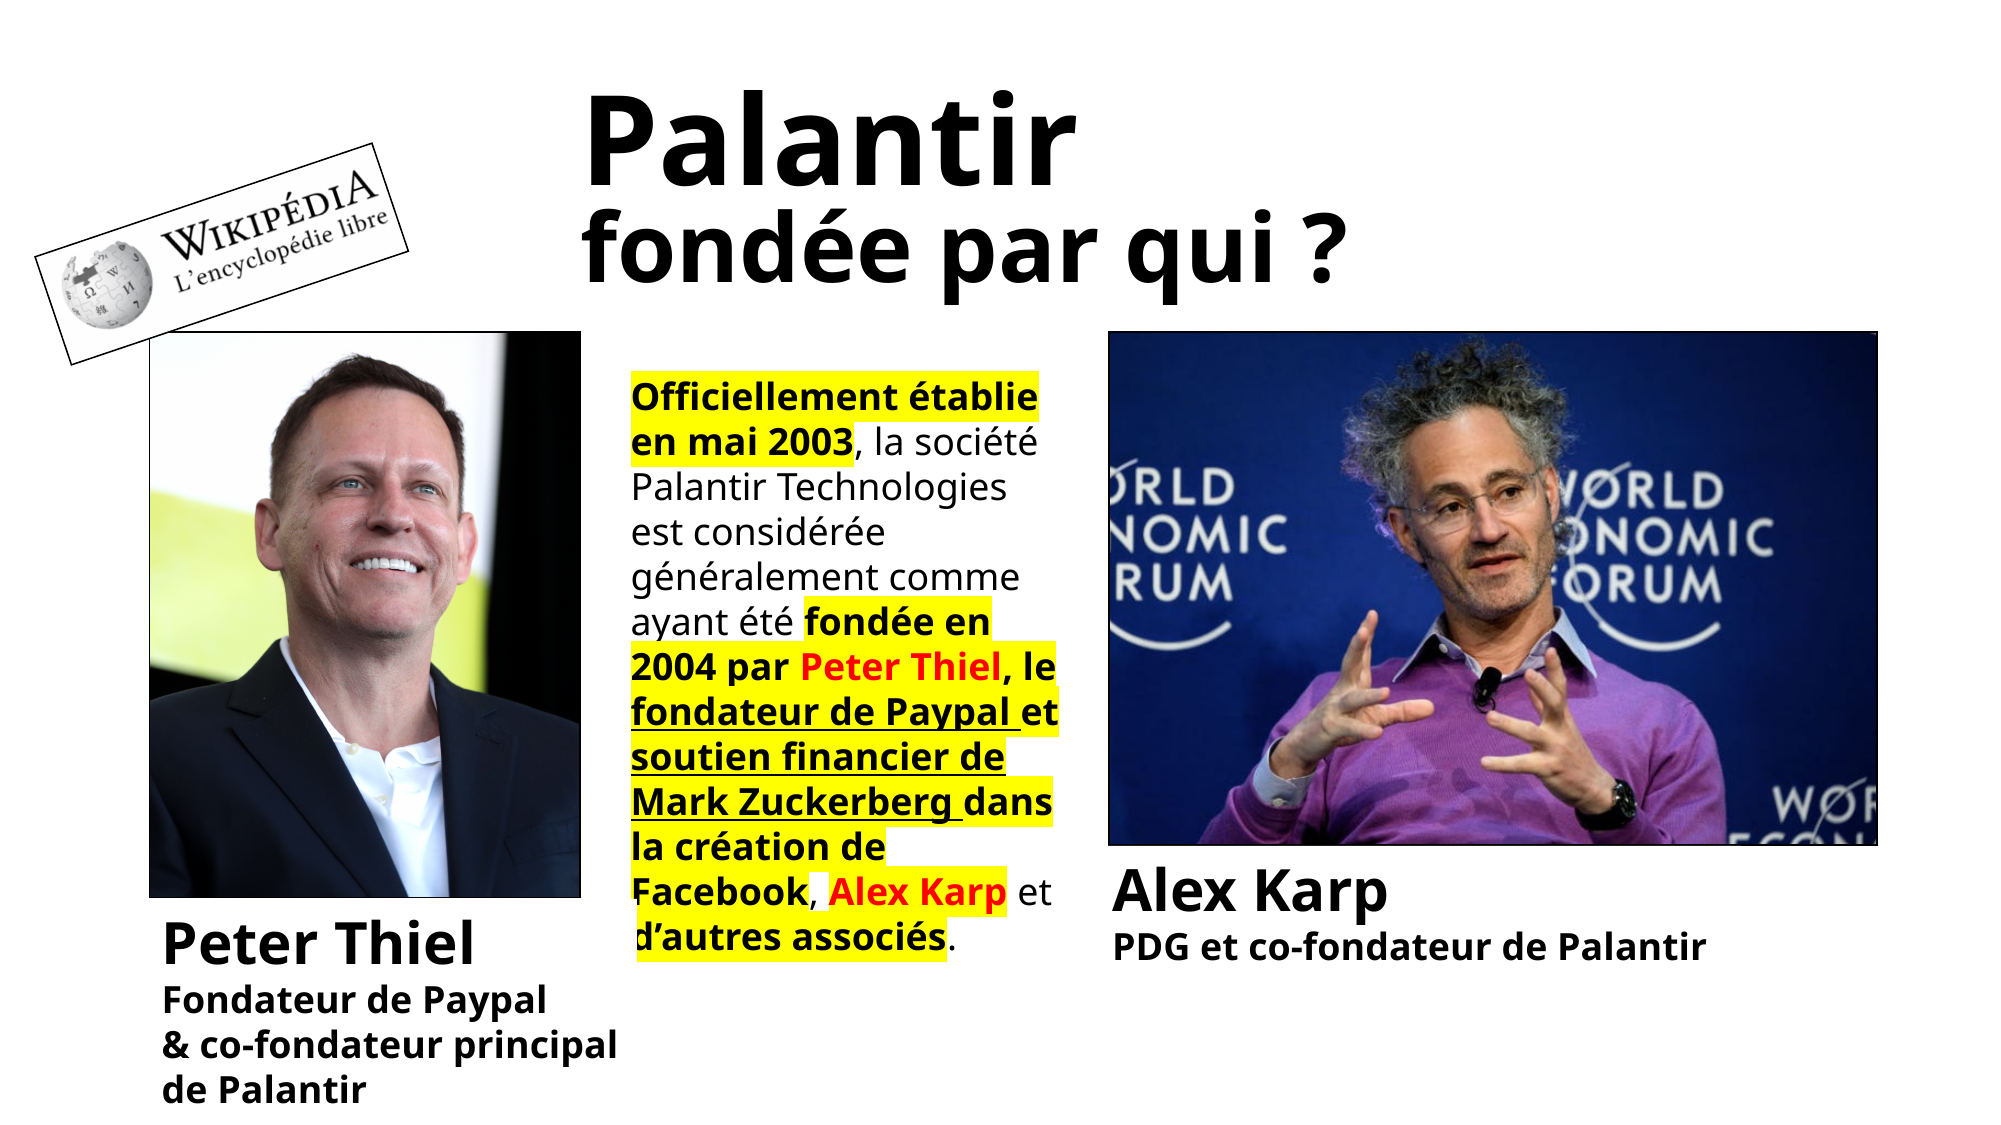

Palantir
fondée par qui ?
Officiellement établie en mai 2003, la société Palantir Technologies est considérée généralement comme ayant été fondée en 2004 par Peter Thiel, le fondateur de Paypal et soutien financier de Mark Zuckerberg dans la création de Facebook, Alex Karp et d’autres associés.
Alex Karp
PDG et co-fondateur de Palantir
Peter Thiel
Fondateur de Paypal
& co-fondateur principal de Palantir